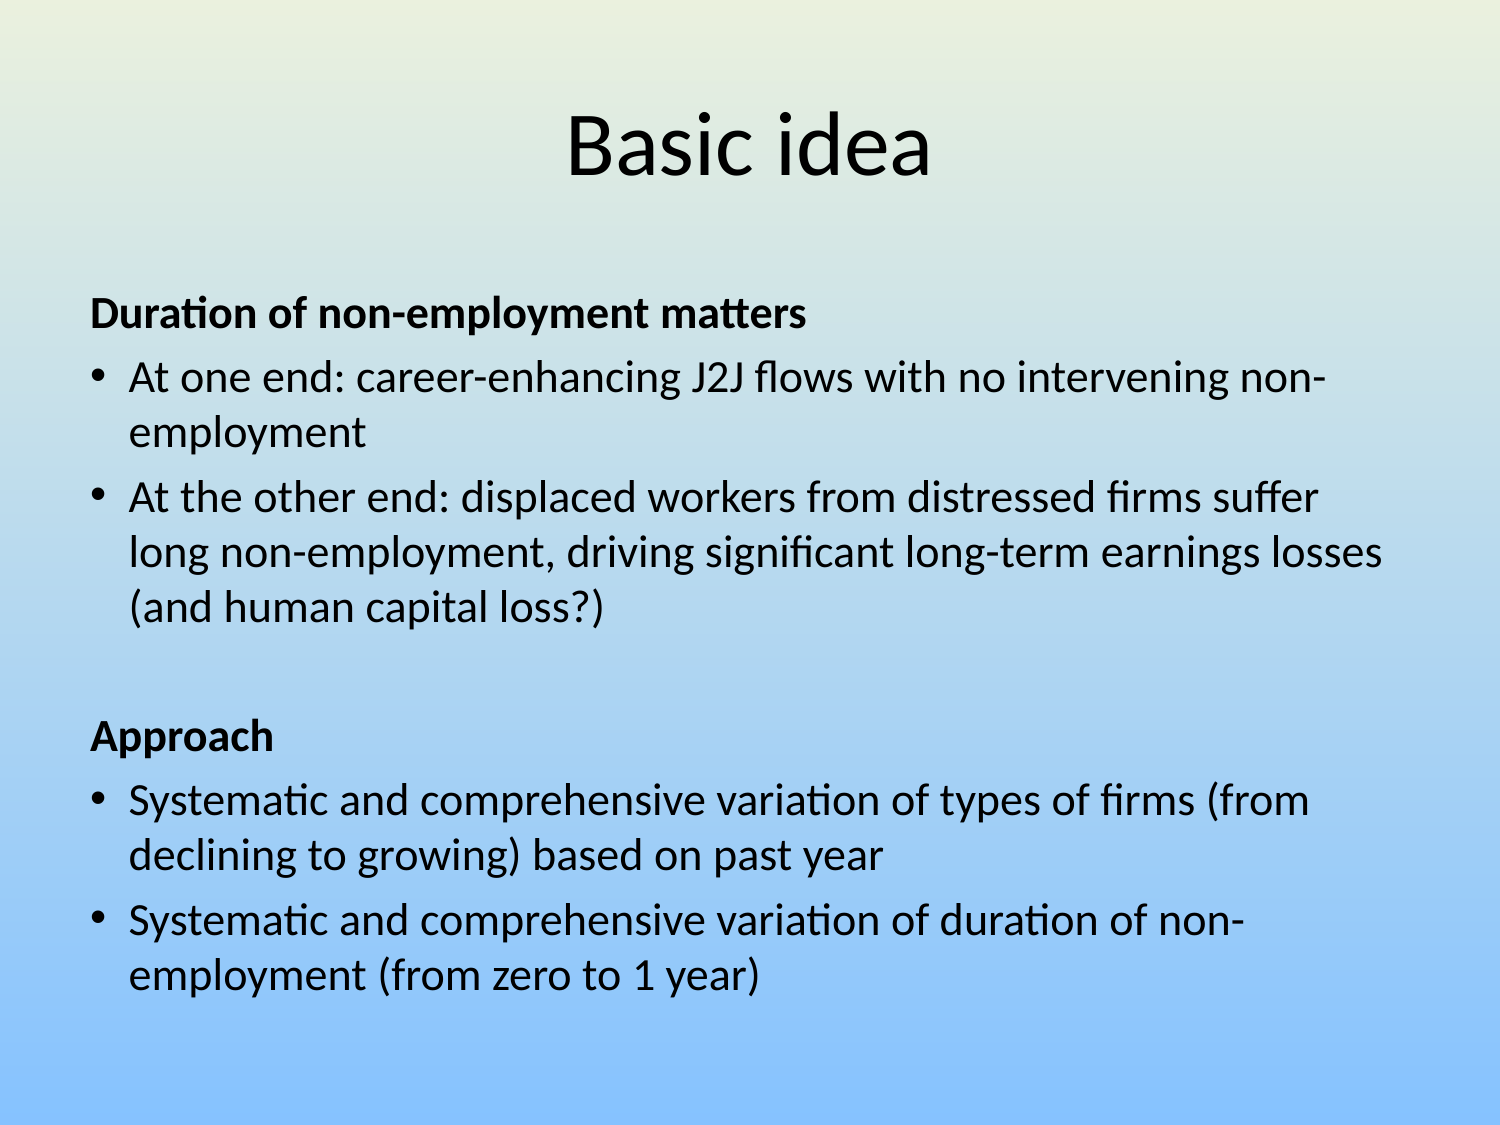

# Basic idea
Duration of non-employment matters
At one end: career-enhancing J2J flows with no intervening non-employment
At the other end: displaced workers from distressed firms suffer long non-employment, driving significant long-term earnings losses (and human capital loss?)
Approach
Systematic and comprehensive variation of types of firms (from declining to growing) based on past year
Systematic and comprehensive variation of duration of non-employment (from zero to 1 year)